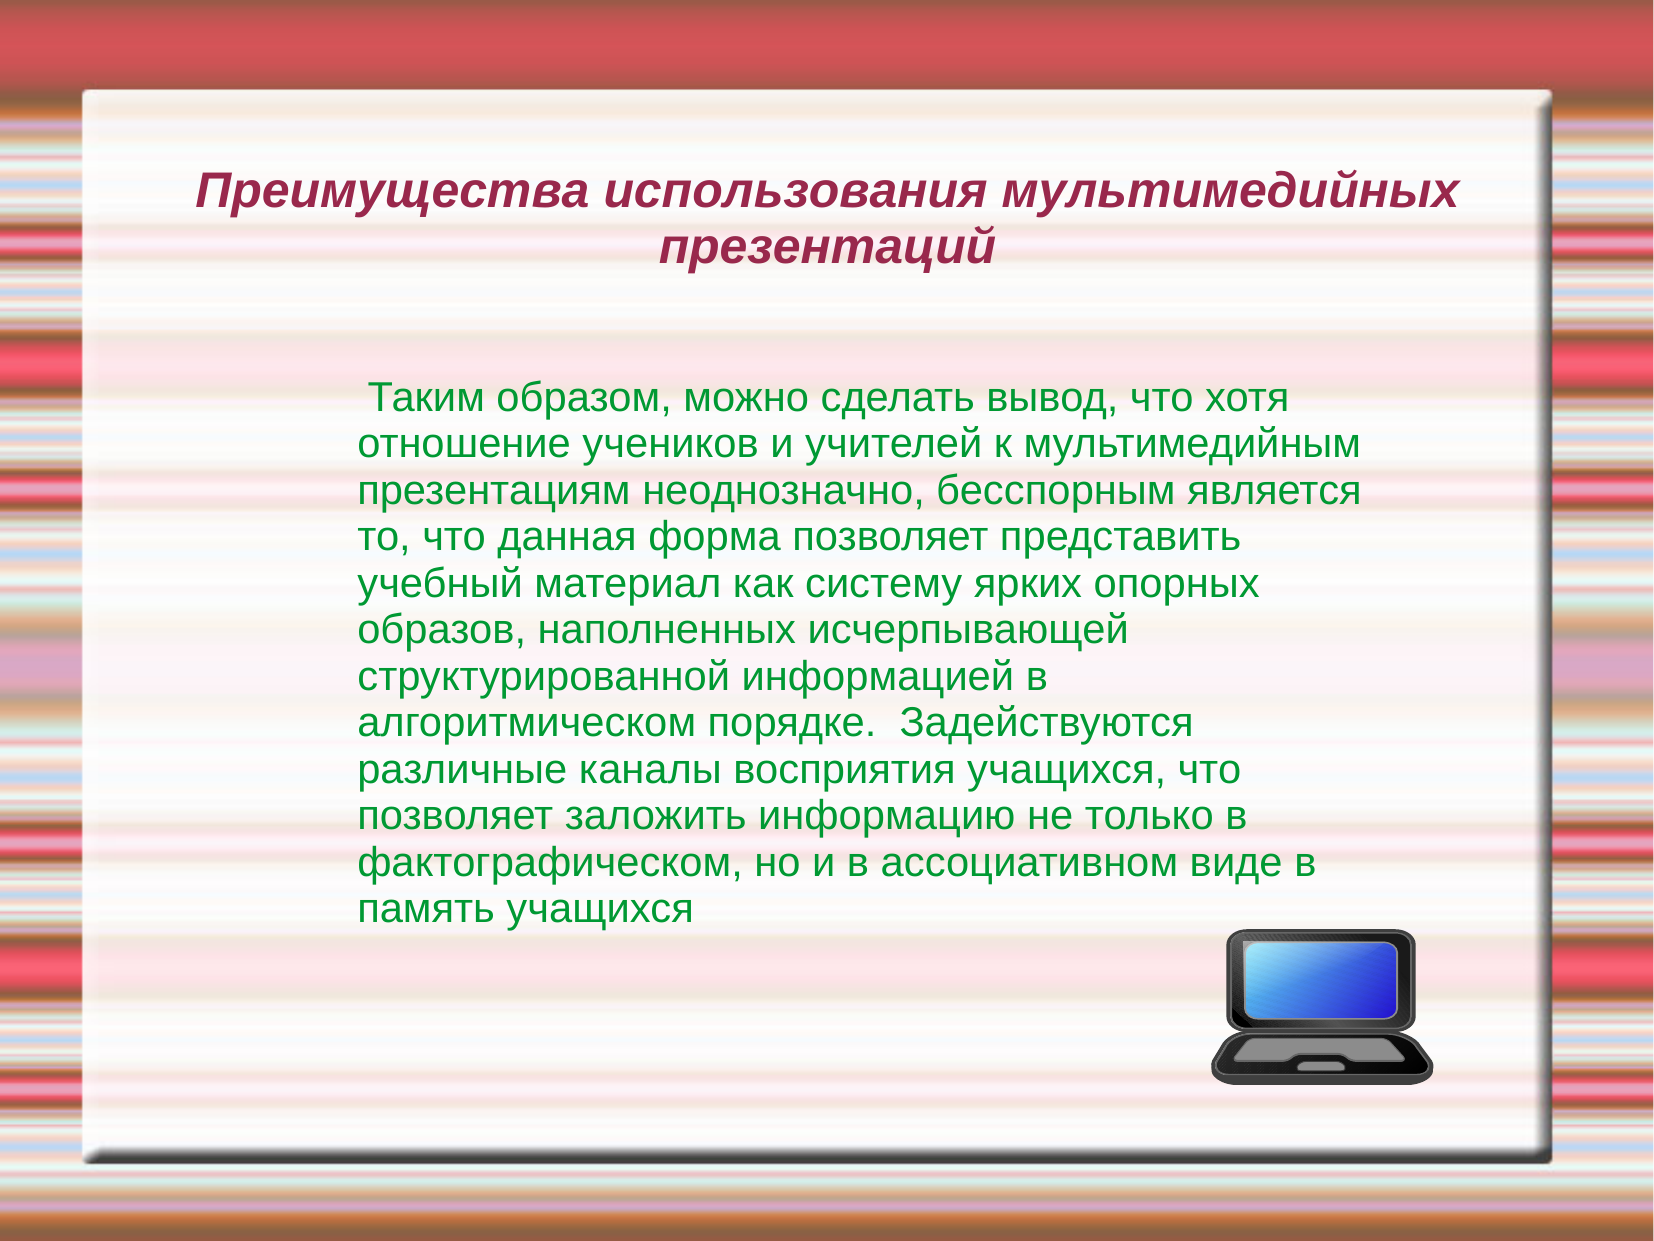

# Преимущества использования мультимедийных презентаций
 Таким образом, можно сделать вывод, что хотя отношение учеников и учителей к мультимедийным презентациям неоднозначно, бесспорным является то, что данная форма позволяет представить учебный материал как систему ярких опорных образов, наполненных исчерпывающей структурированной информацией в алгоритмическом порядке. Задействуются различные каналы восприятия учащихся, что позволяет заложить информацию не только в фактографическом, но и в ассоциативном виде в память учащихся